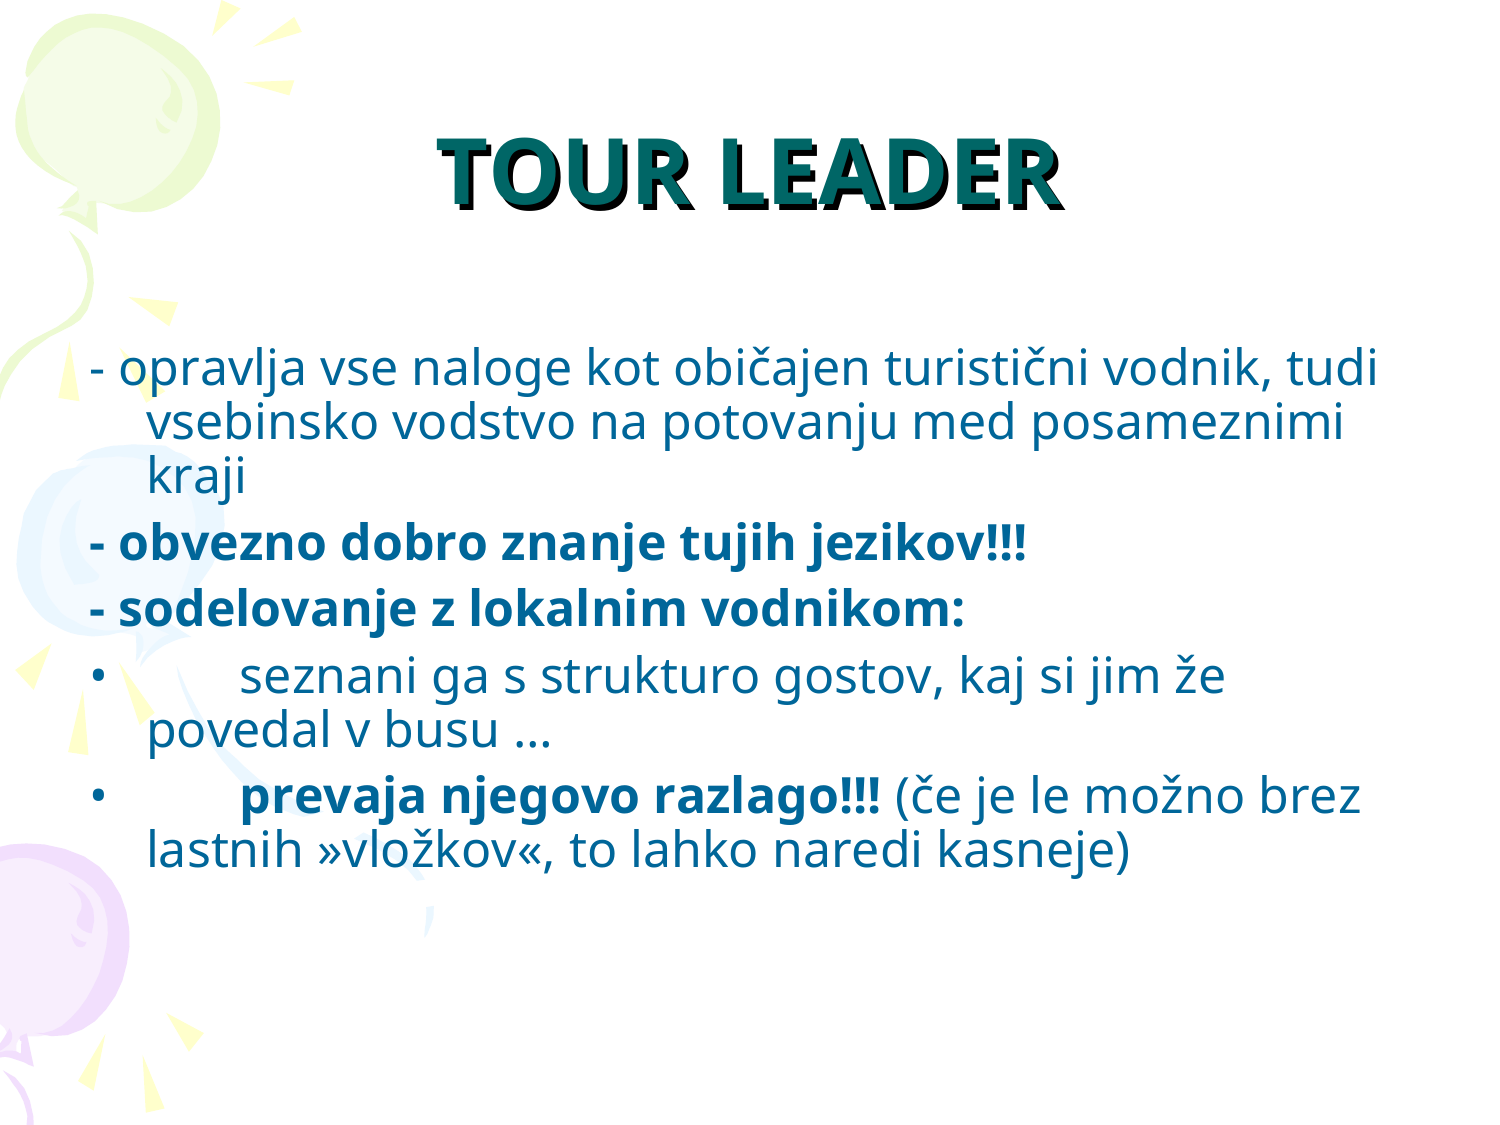

# TOUR LEADER
- opravlja vse naloge kot običajen turistični vodnik, tudi vsebinsko vodstvo na potovanju med posameznimi kraji
- obvezno dobro znanje tujih jezikov!!!
- sodelovanje z lokalnim vodnikom:
	seznani ga s strukturo gostov, kaj si jim že povedal v busu …
	prevaja njegovo razlago!!! (če je le možno brez lastnih »vložkov«, to lahko naredi kasneje)